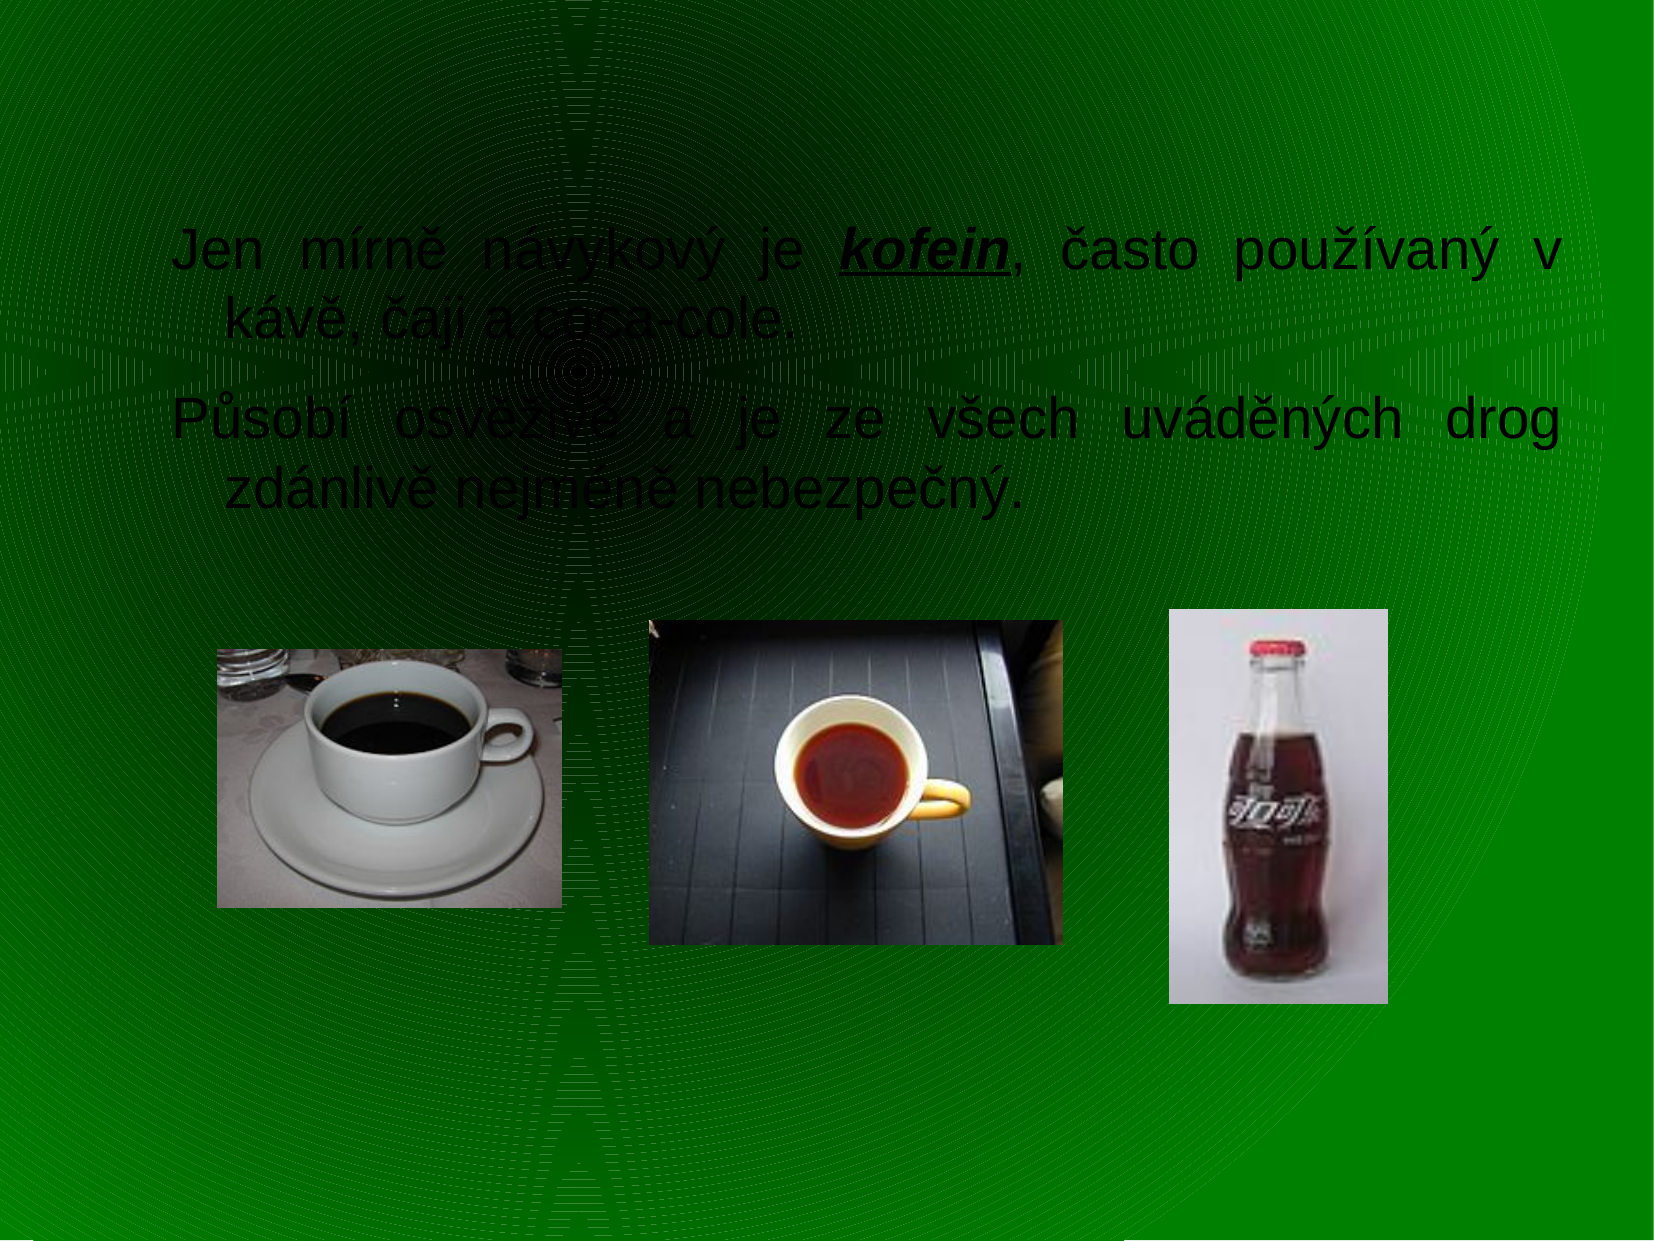

# Jen mírně návykový je kofein, často používaný v kávě, čaji a coca-cole.
Působí osvěživě a je ze všech uváděných drog zdánlivě nejméně nebezpečný.